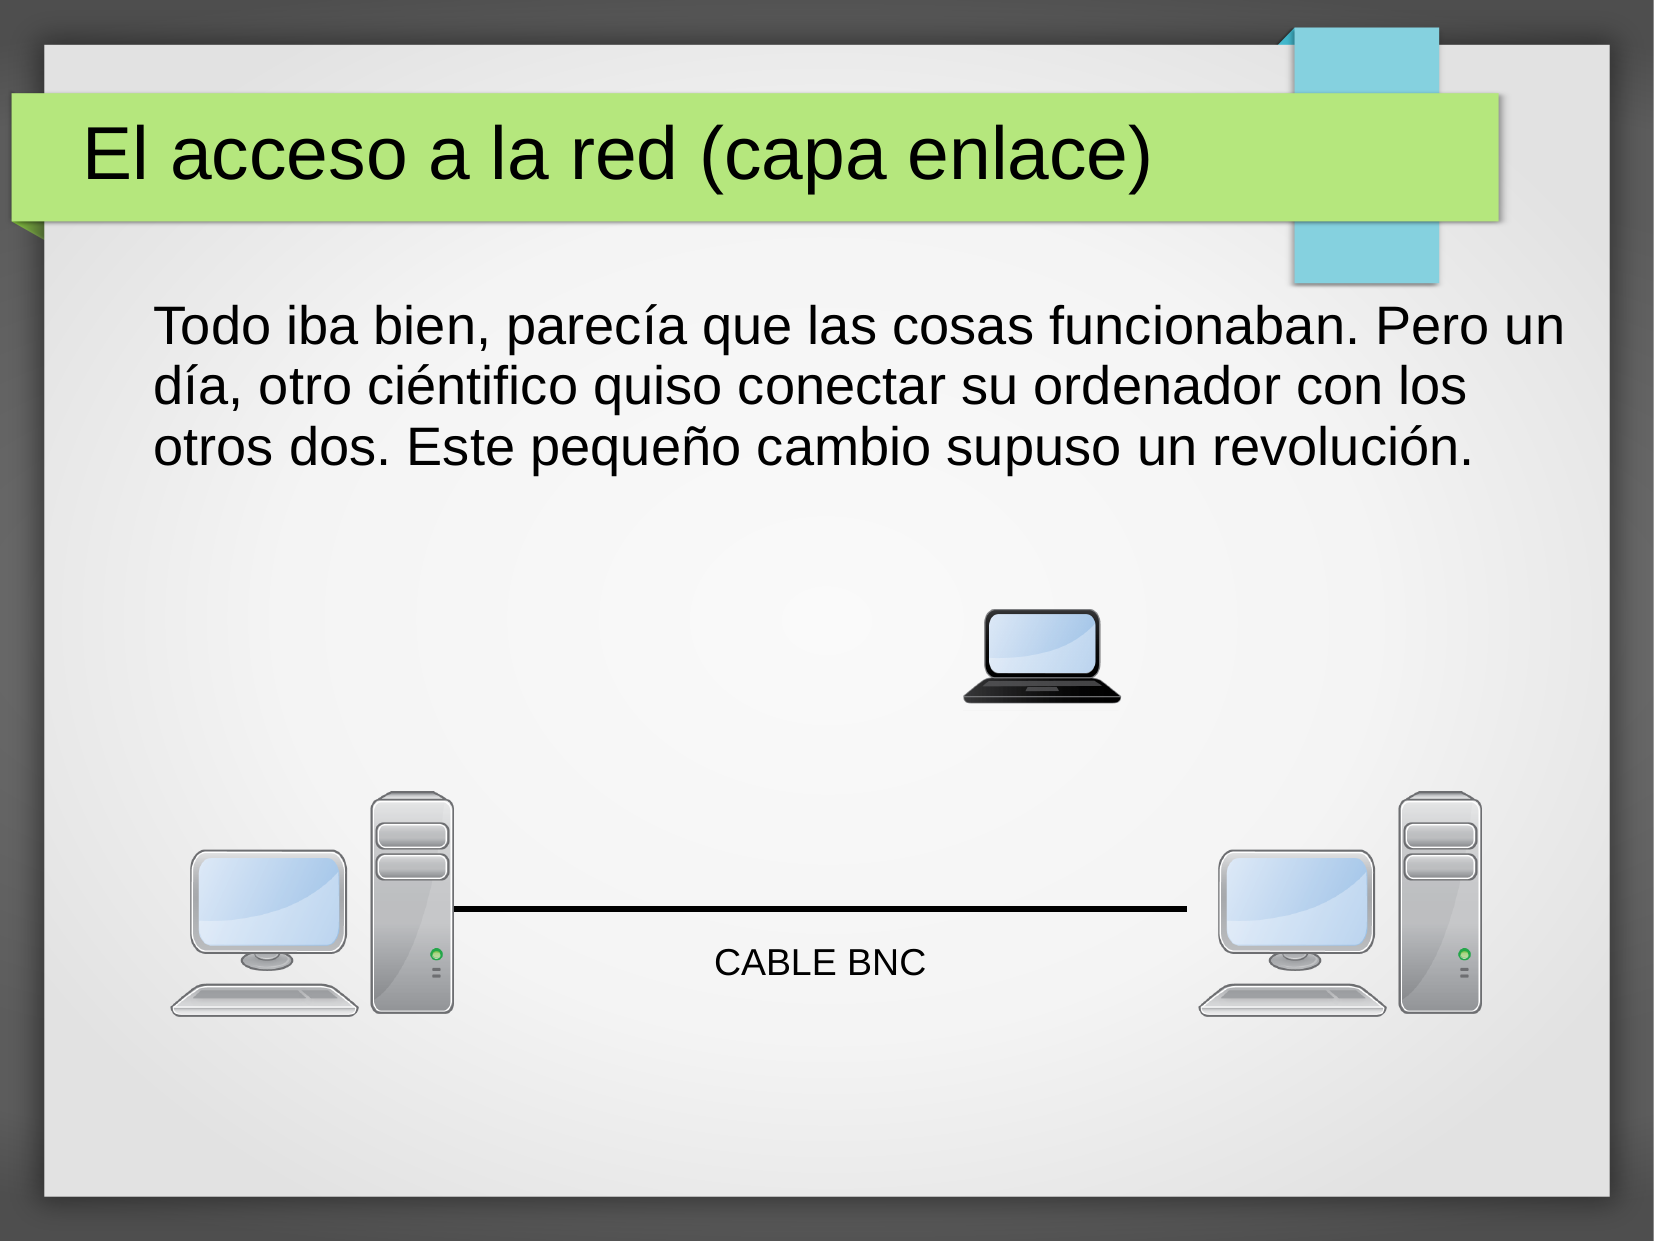

# El acceso a la red (capa enlace)
Todo iba bien, parecía que las cosas funcionaban. Pero un día, otro ciéntifico quiso conectar su ordenador con los otros dos. Este pequeño cambio supuso un revolución.